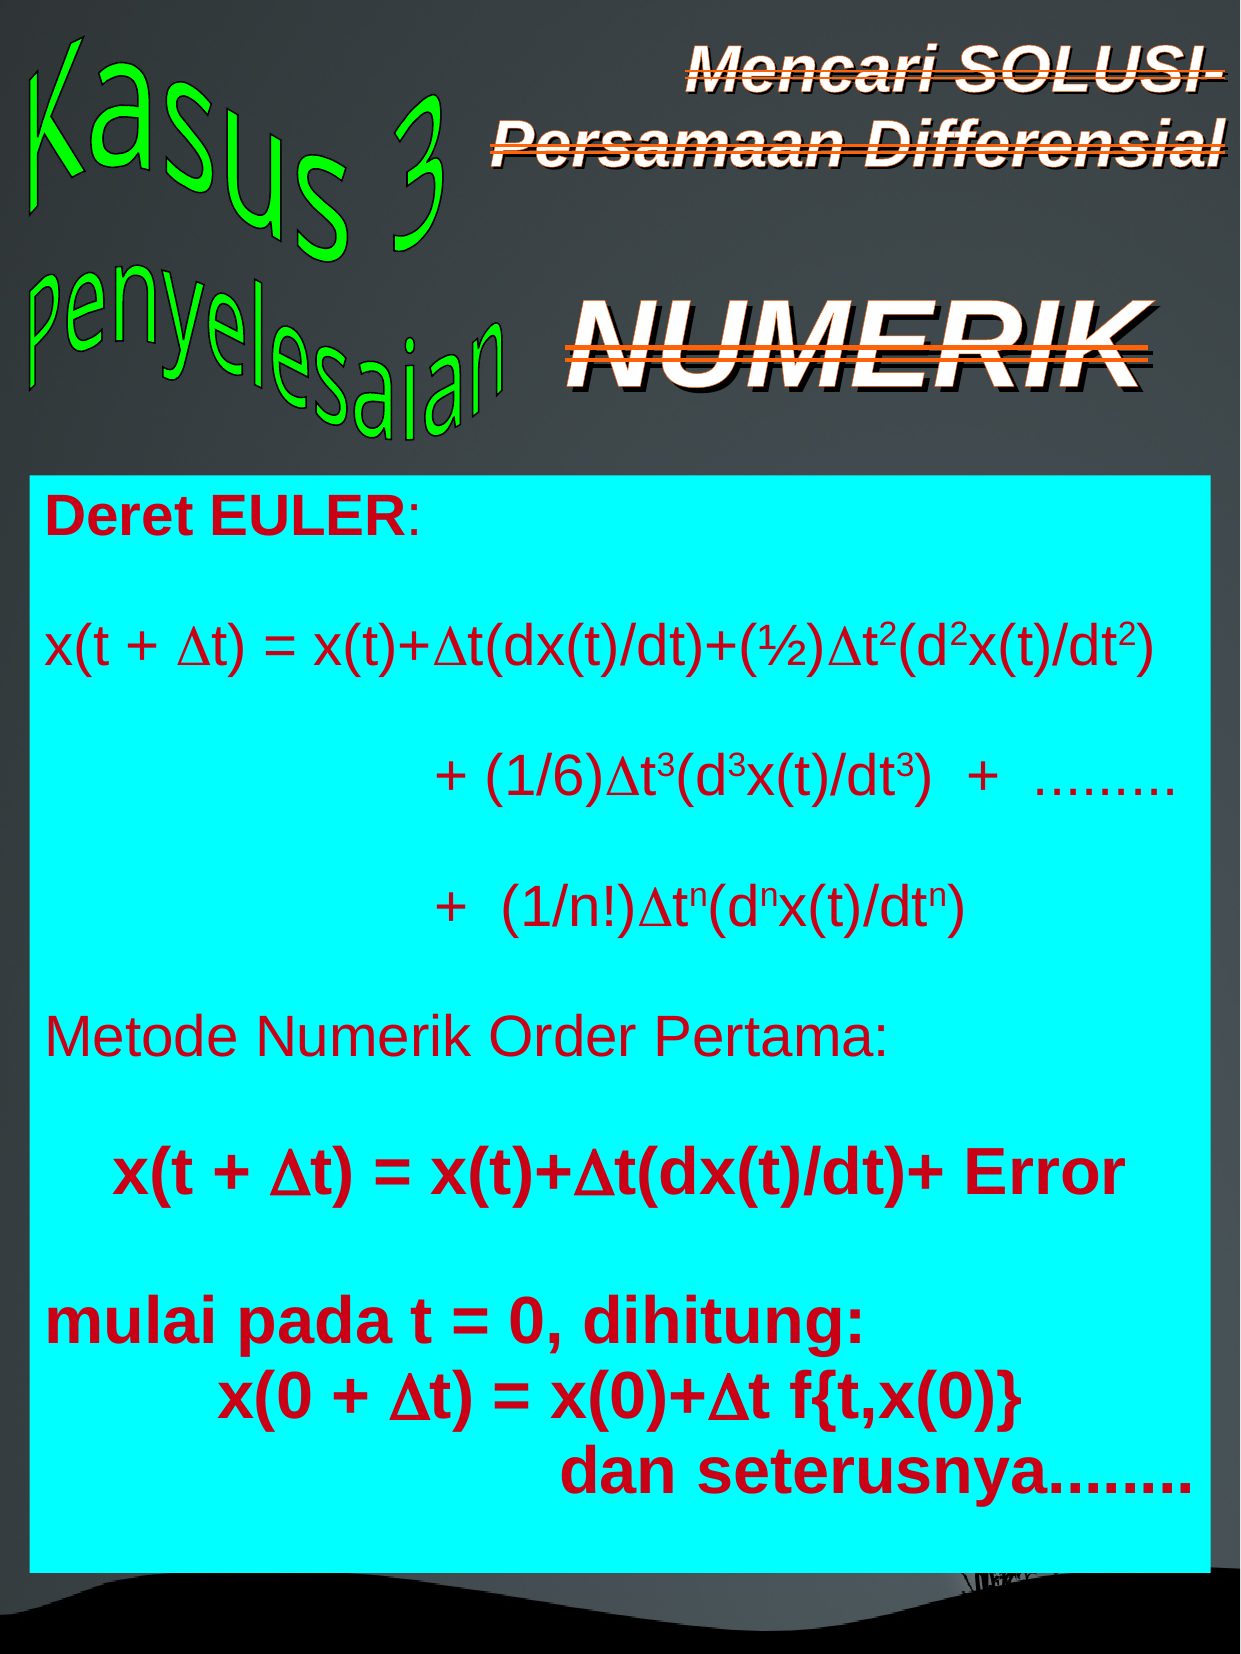

Mencari SOLUSI-Persamaan Differensial
Kasus 3
Penyelesaian
NUMERIK
Deret EULER:
x(t + Dt) = x(t)+Dt(dx(t)/dt)+(½)Dt2(d2x(t)/dt2)
 + (1/6)Dt3(d3x(t)/dt3) + .........
 + (1/n!)Dtn(dnx(t)/dtn)
Metode Numerik Order Pertama:
x(t + Dt) = x(t)+Dt(dx(t)/dt)+ Error
mulai pada t = 0, dihitung:
x(0 + Dt) = x(0)+Dt f{t,x(0)}
dan seterusnya........